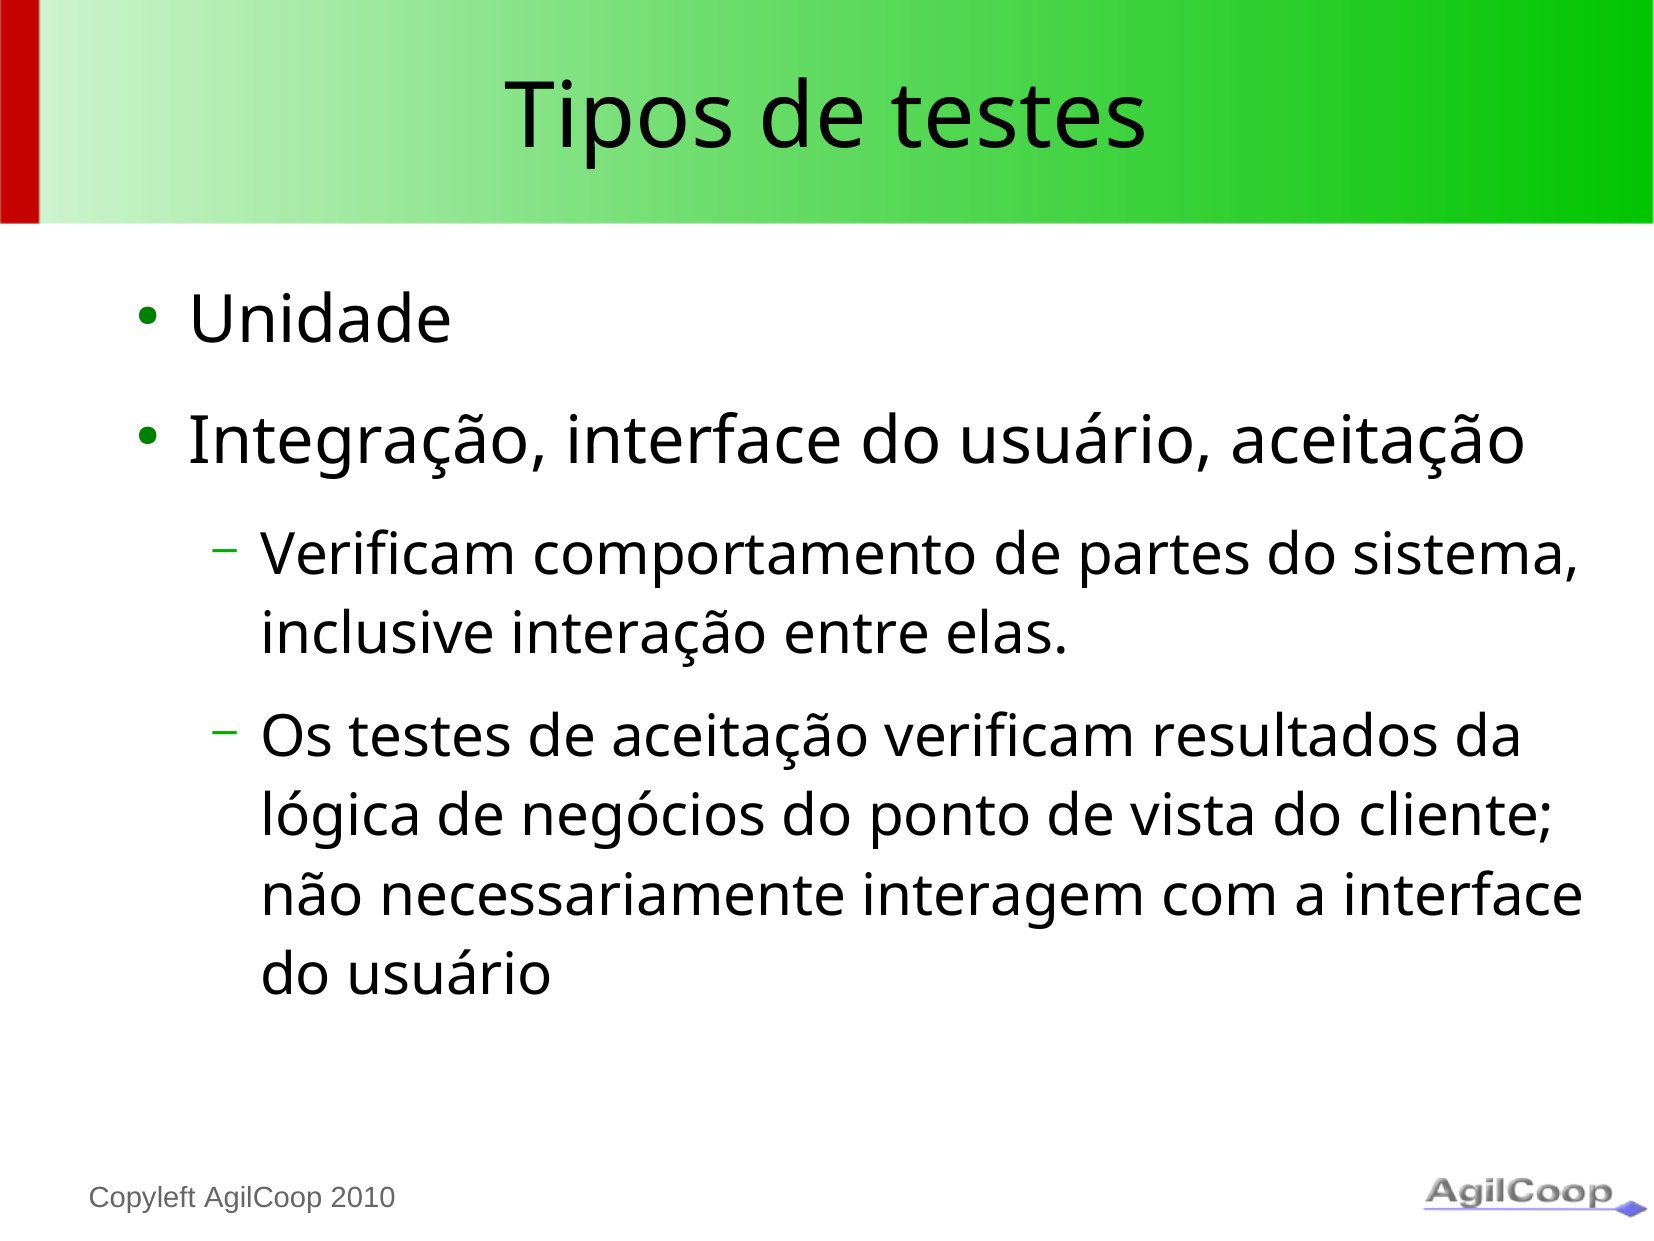

# Tipos de testes
Unidade
Integração, interface do usuário, aceitação
Verificam comportamento de partes do sistema, inclusive interação entre elas.
Os testes de aceitação verificam resultados da lógica de negócios do ponto de vista do cliente; não necessariamente interagem com a interface do usuário
Copyleft AgilCoop 2010